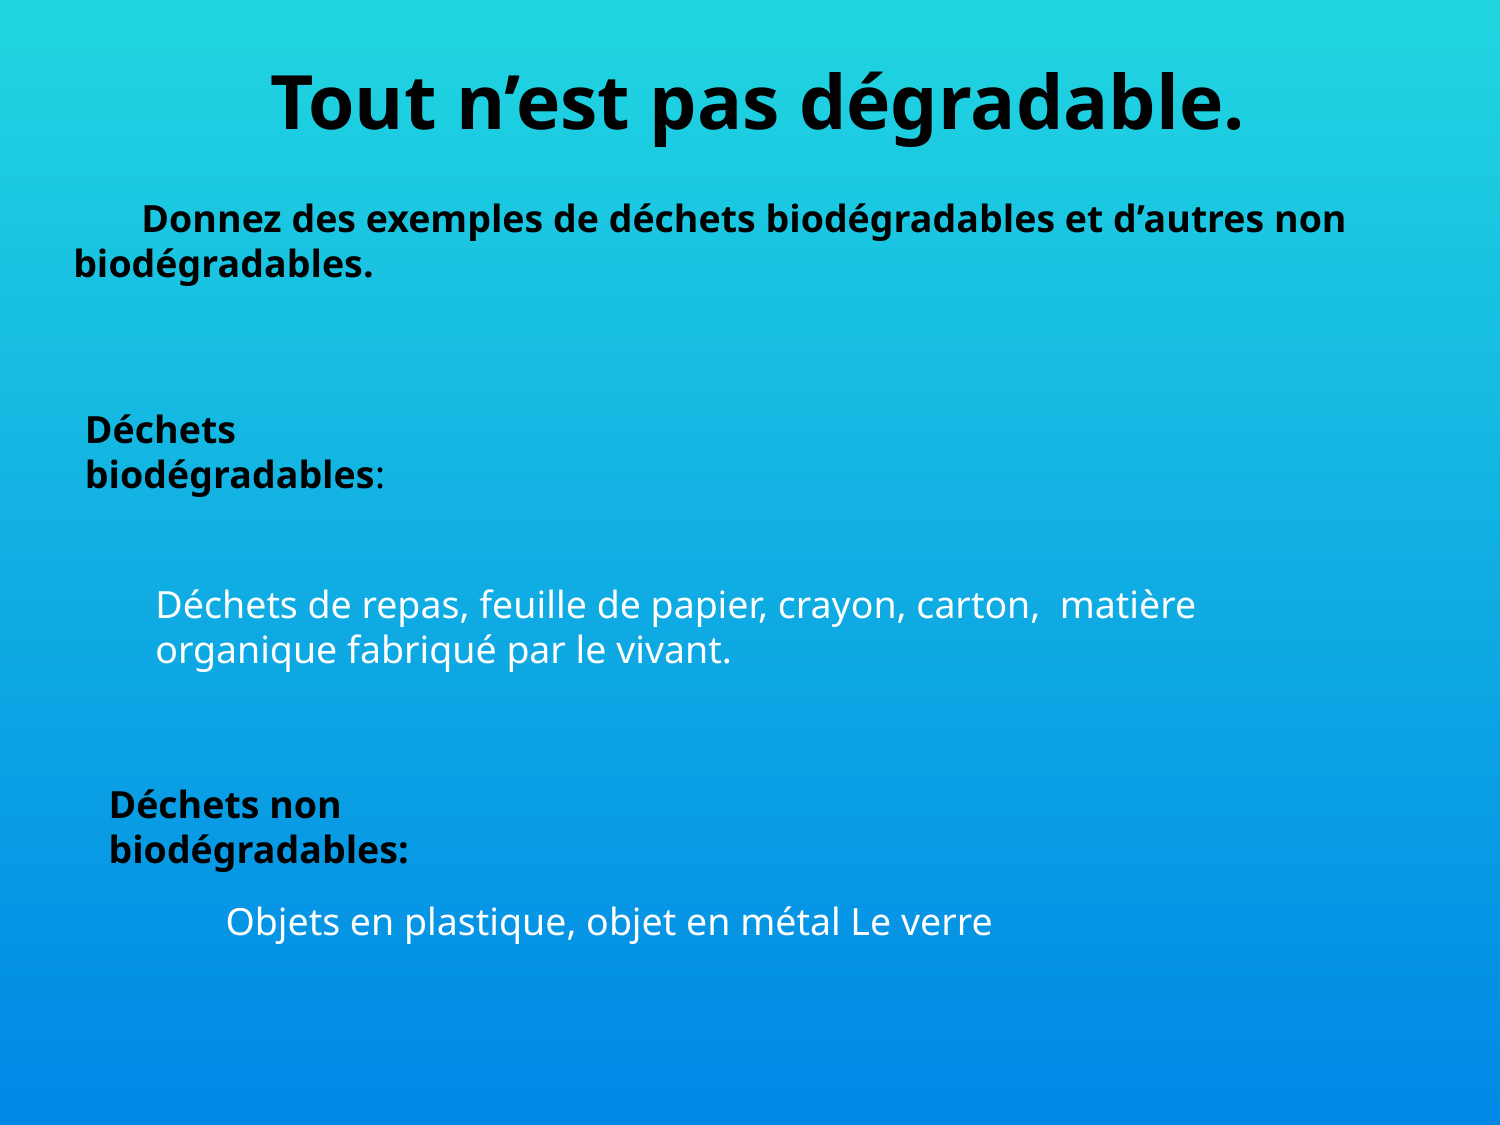

# Tout n’est pas dégradable.
 Donnez des exemples de déchets biodégradables et d’autres non biodégradables.
Déchets biodégradables:
Déchets de repas, feuille de papier, crayon, carton, matière organique fabriqué par le vivant.
Déchets non biodégradables:
Objets en plastique, objet en métal Le verre